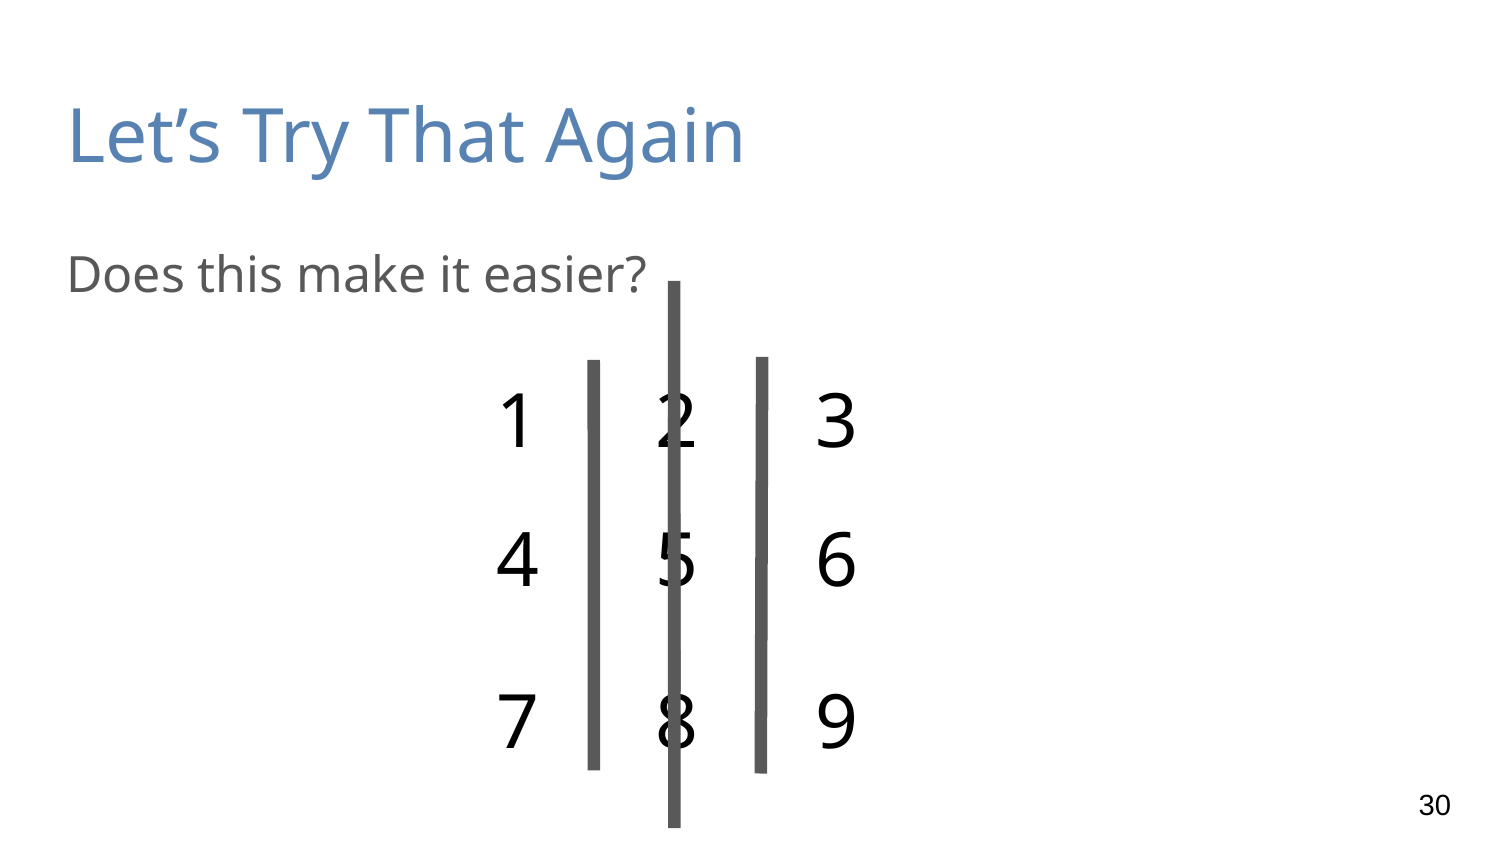

# Let’s Try That Again
Does this make it easier?
1
2
3
4
5
6
7
8
9